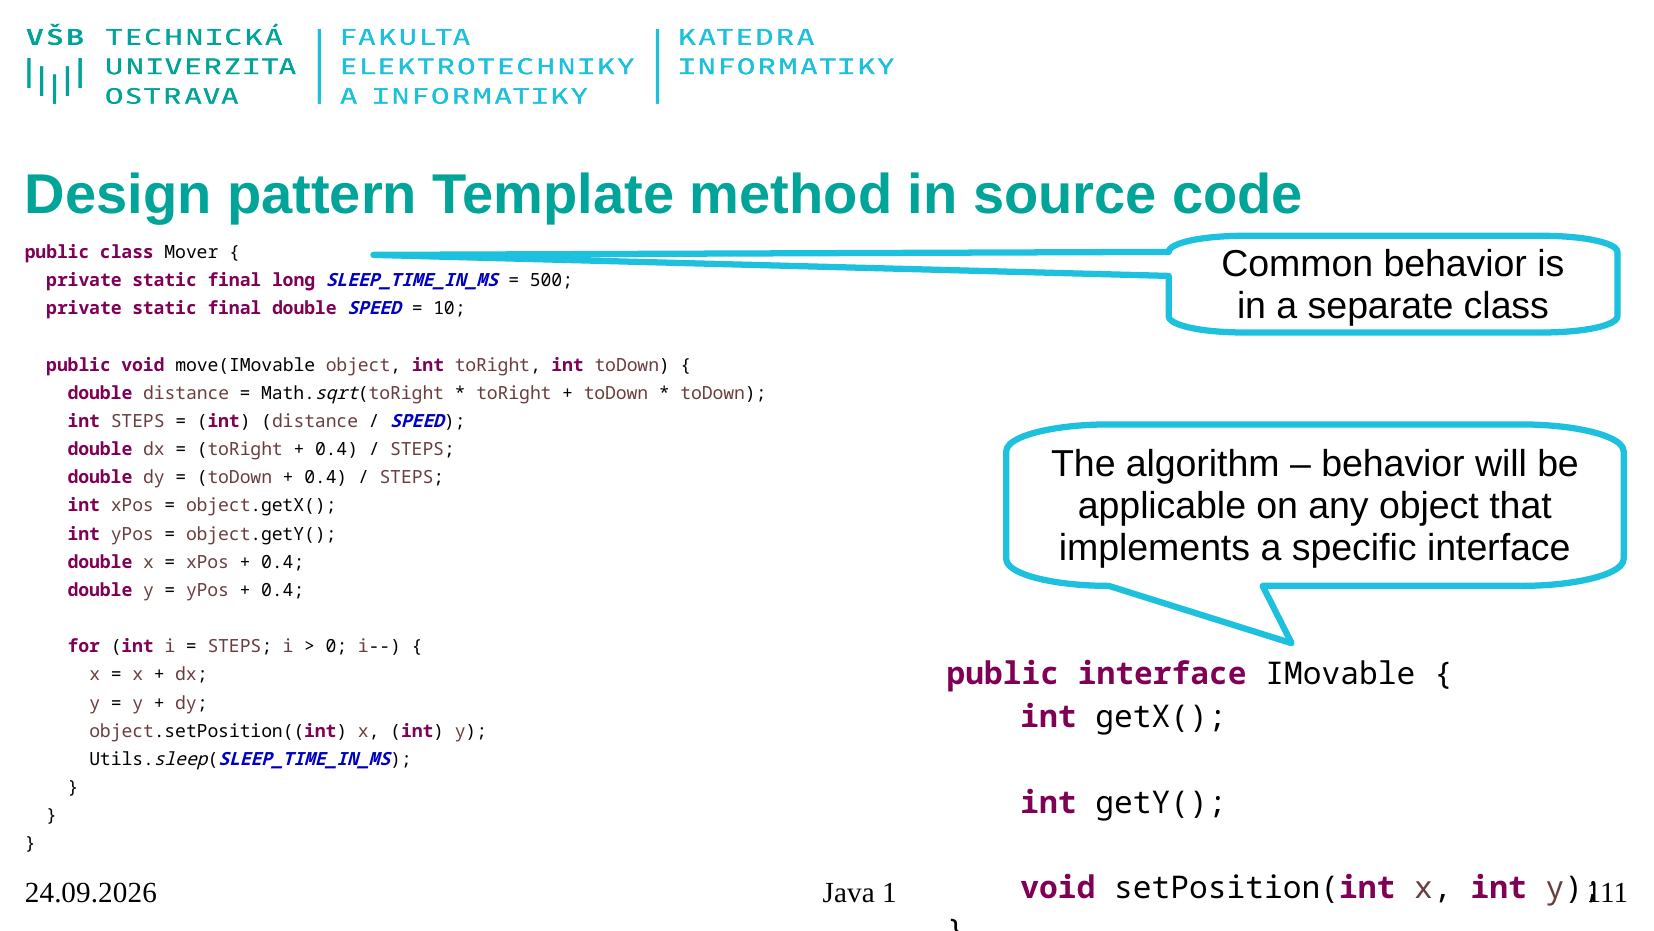

# Design pattern Template method in source code
Common behavior is in a separate class
public class Mover {
 private static final long SLEEP_TIME_IN_MS = 500;
 private static final double SPEED = 10;
 public void move(IMovable object, int toRight, int toDown) {
 double distance = Math.sqrt(toRight * toRight + toDown * toDown);
 int STEPS = (int) (distance / SPEED);
 double dx = (toRight + 0.4) / STEPS;
 double dy = (toDown + 0.4) / STEPS;
 int xPos = object.getX();
 int yPos = object.getY();
 double x = xPos + 0.4;
 double y = yPos + 0.4;
 for (int i = STEPS; i > 0; i--) {
 x = x + dx;
 y = y + dy;
 object.setPosition((int) x, (int) y);
 Utils.sleep(SLEEP_TIME_IN_MS);
 }
 }
}
The algorithm – behavior will be applicable on any object that implements a specific interface
public interface IMovable {
	int getX();
	int getY();
	void setPosition(int x, int y);
}
Java 1
111